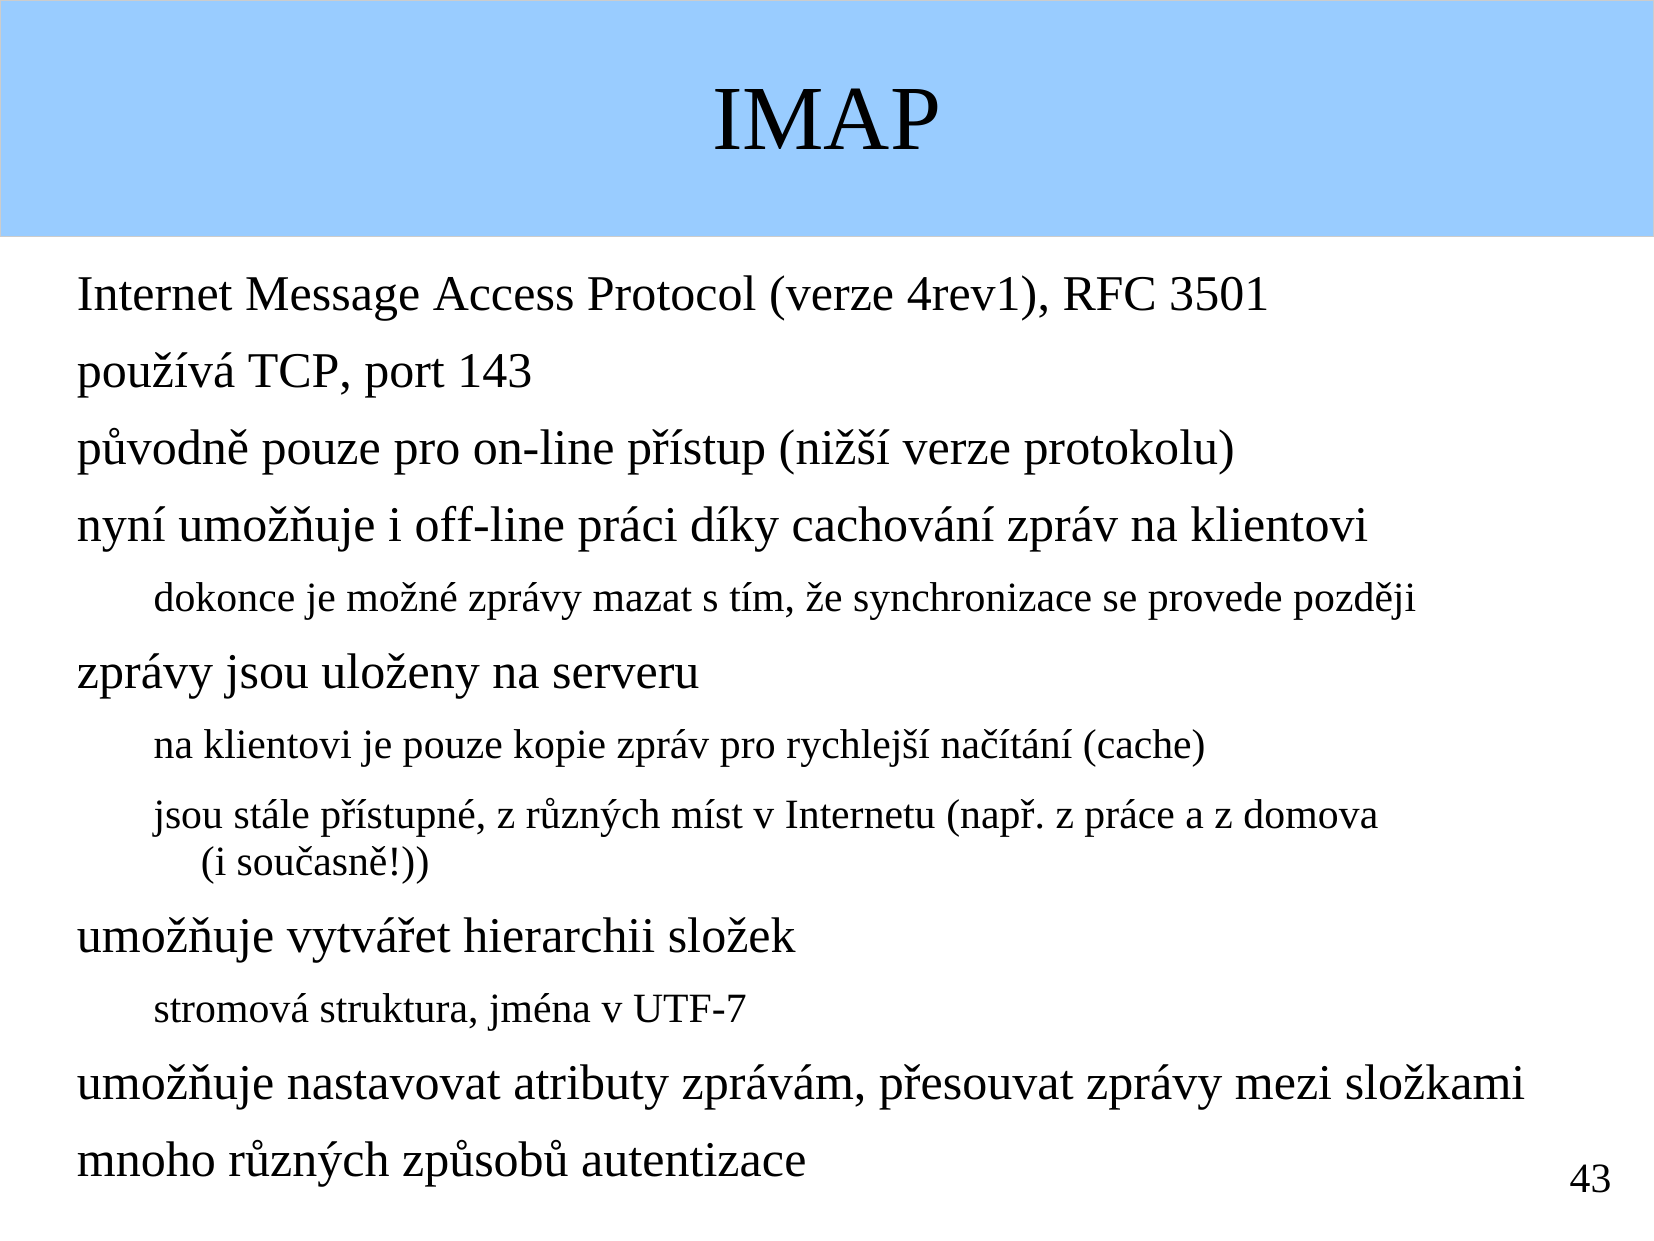

# IMAP
Internet Message Access Protocol (verze 4rev1), RFC 3501
používá TCP, port 143
původně pouze pro on-line přístup (nižší verze protokolu)
nyní umožňuje i off-line práci díky cachování zpráv na klientovi
dokonce je možné zprávy mazat s tím, že synchronizace se provede později
zprávy jsou uloženy na serveru
na klientovi je pouze kopie zpráv pro rychlejší načítání (cache)
jsou stále přístupné, z různých míst v Internetu (např. z práce a z domova (i současně!))
umožňuje vytvářet hierarchii složek
stromová struktura, jména v UTF-7
umožňuje nastavovat atributy zprávám, přesouvat zprávy mezi složkami
mnoho různých způsobů autentizace